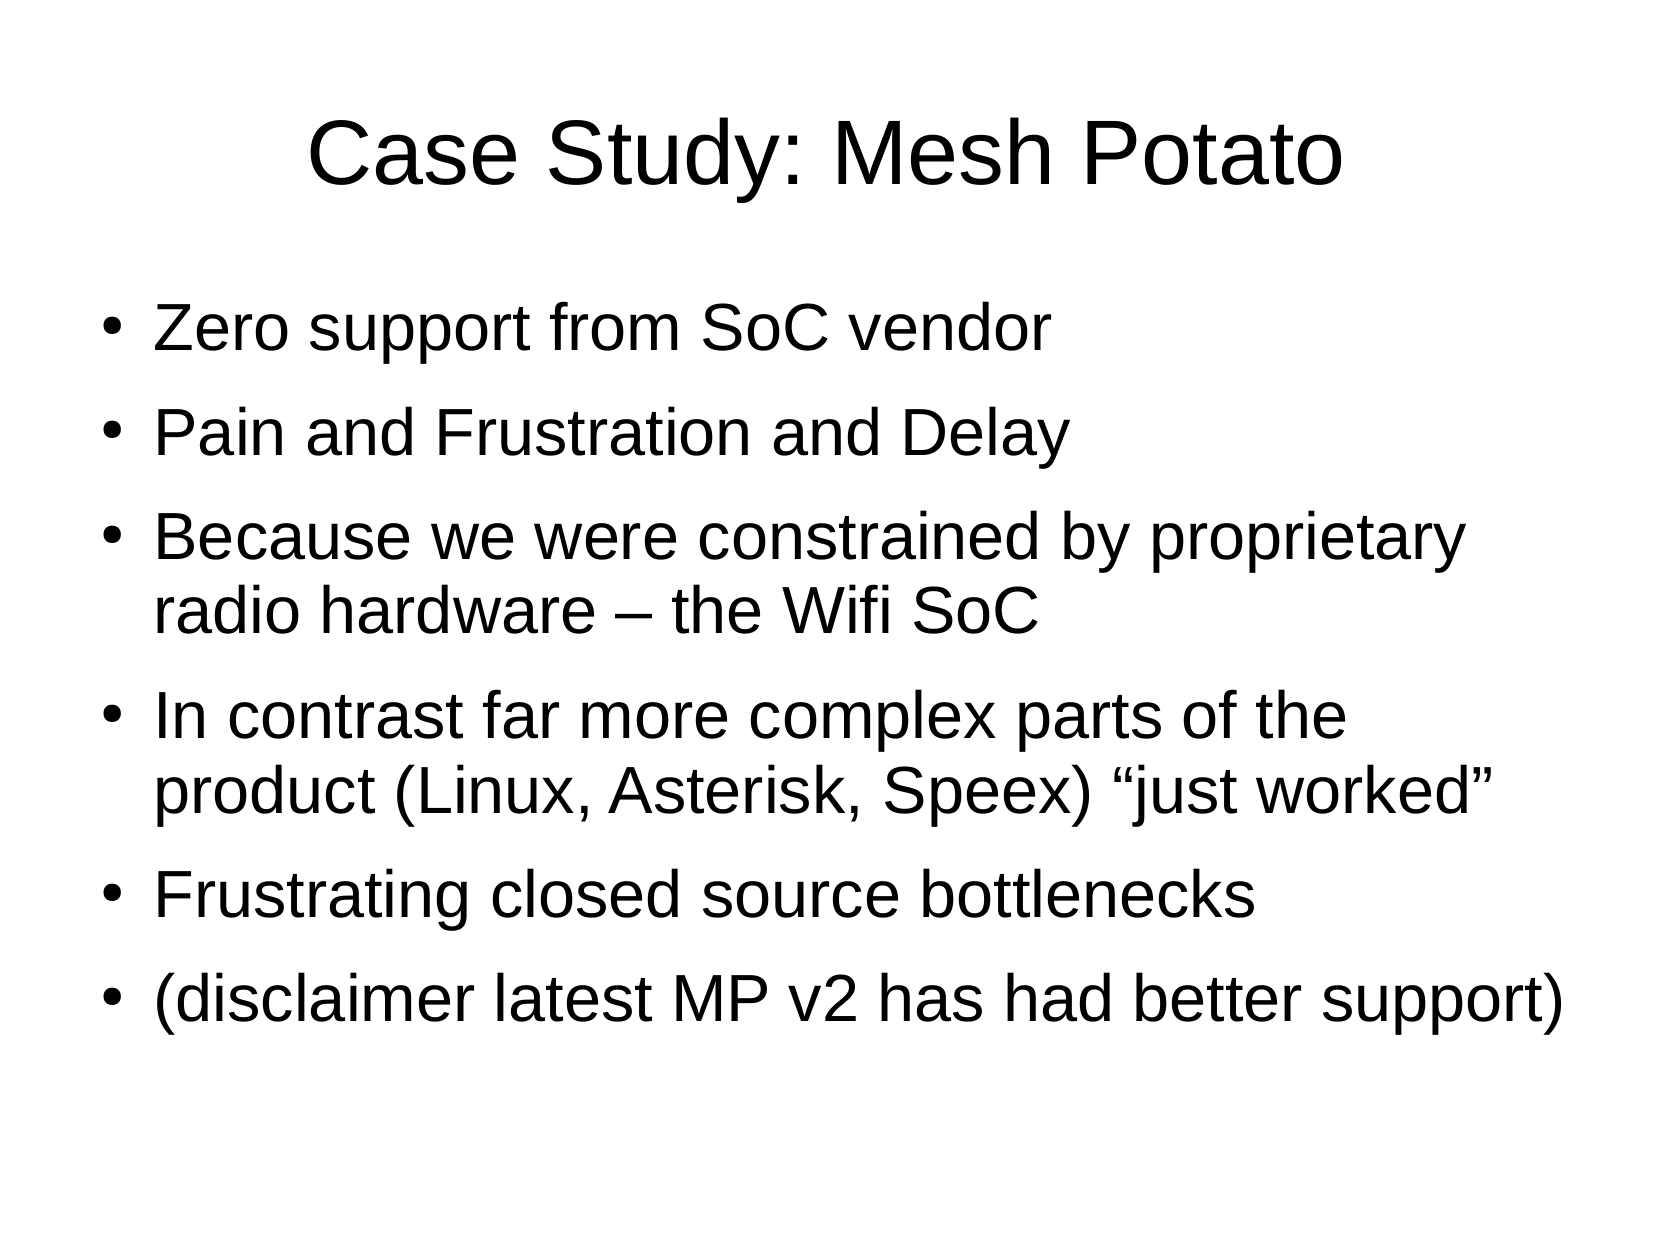

# Case Study: Mesh Potato
Zero support from SoC vendor
Pain and Frustration and Delay
Because we were constrained by proprietary radio hardware – the Wifi SoC
In contrast far more complex parts of the product (Linux, Asterisk, Speex) “just worked”
Frustrating closed source bottlenecks
(disclaimer latest MP v2 has had better support)